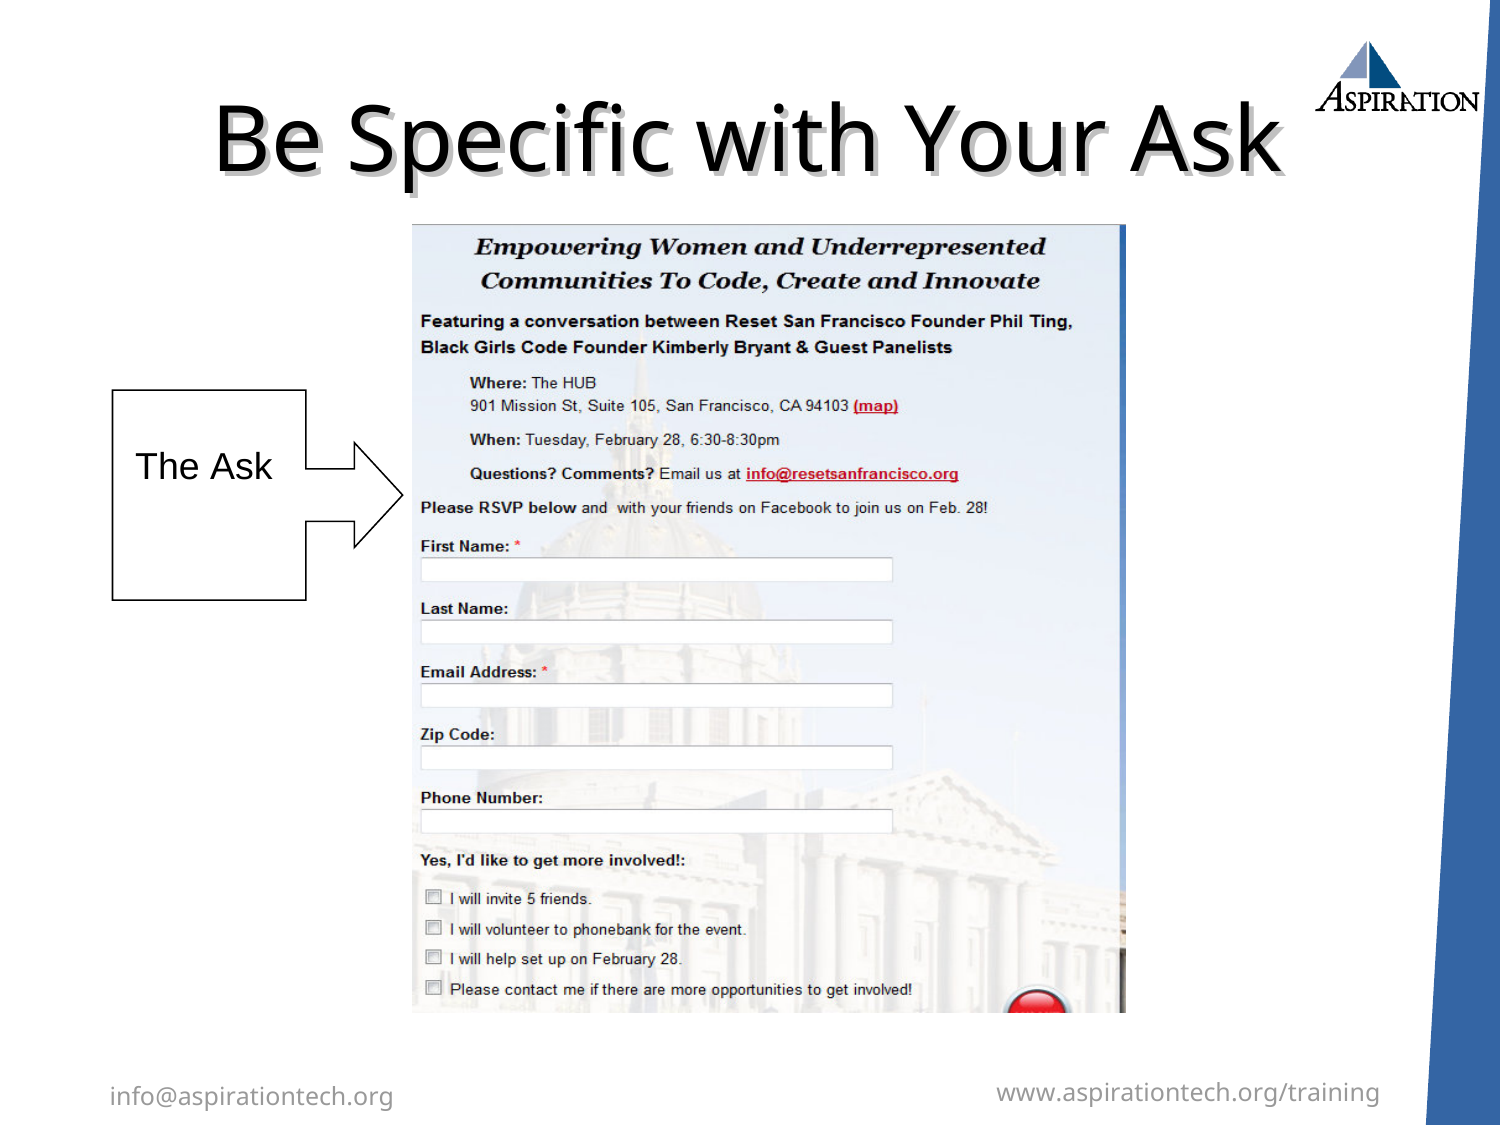

# Be Specific with Your Ask
The Ask